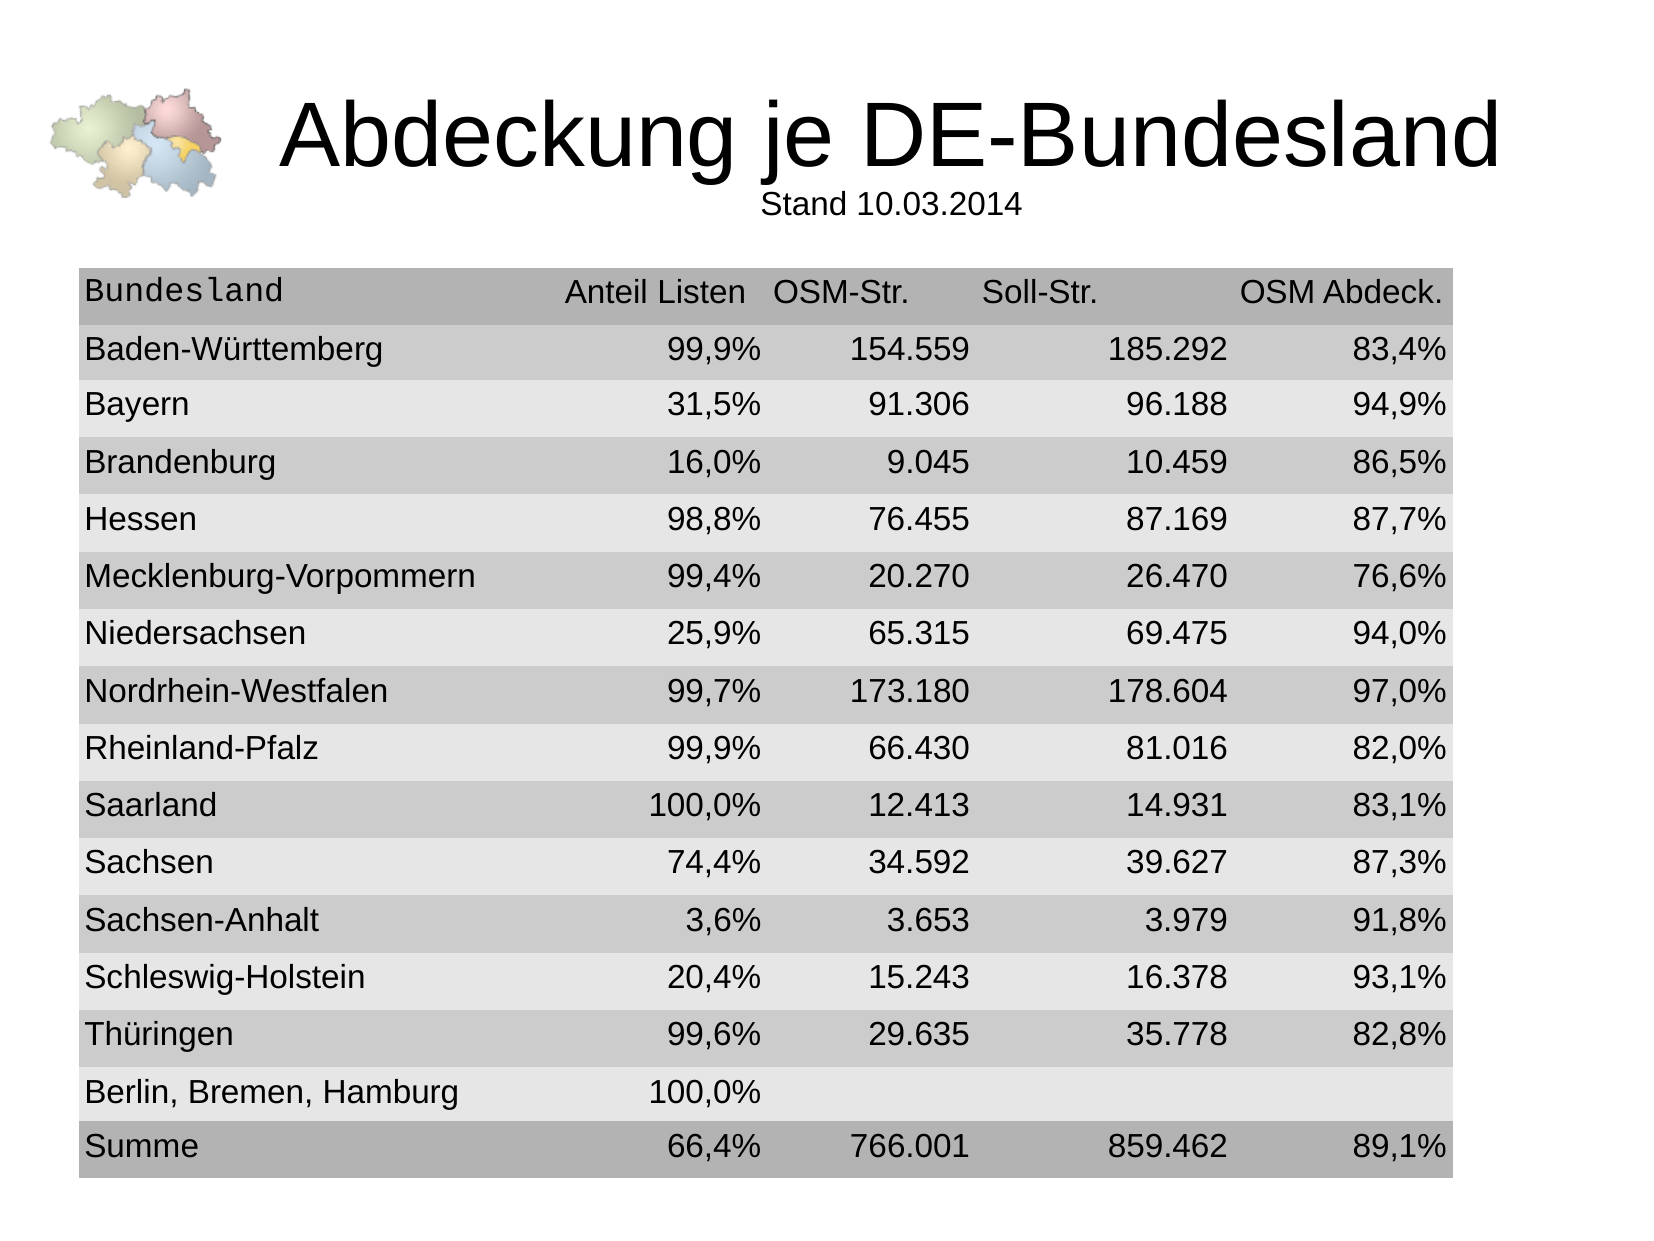

# Abdeckung je DE-Bundesland Stand 10.03.2014
| Bundesland | Anteil Listen | OSM-Str. | Soll-Str. | OSM Abdeck. |
| --- | --- | --- | --- | --- |
| Baden-Württemberg | 99,9% | 154.559 | 185.292 | 83,4% |
| Bayern | 31,5% | 91.306 | 96.188 | 94,9% |
| Brandenburg | 16,0% | 9.045 | 10.459 | 86,5% |
| Hessen | 98,8% | 76.455 | 87.169 | 87,7% |
| Mecklenburg-Vorpommern | 99,4% | 20.270 | 26.470 | 76,6% |
| Niedersachsen | 25,9% | 65.315 | 69.475 | 94,0% |
| Nordrhein-Westfalen | 99,7% | 173.180 | 178.604 | 97,0% |
| Rheinland-Pfalz | 99,9% | 66.430 | 81.016 | 82,0% |
| Saarland | 100,0% | 12.413 | 14.931 | 83,1% |
| Sachsen | 74,4% | 34.592 | 39.627 | 87,3% |
| Sachsen-Anhalt | 3,6% | 3.653 | 3.979 | 91,8% |
| Schleswig-Holstein | 20,4% | 15.243 | 16.378 | 93,1% |
| Thüringen | 99,6% | 29.635 | 35.778 | 82,8% |
| Berlin, Bremen, Hamburg | 100,0% | | | |
| Summe | 66,4% | 766.001 | 859.462 | 89,1% |